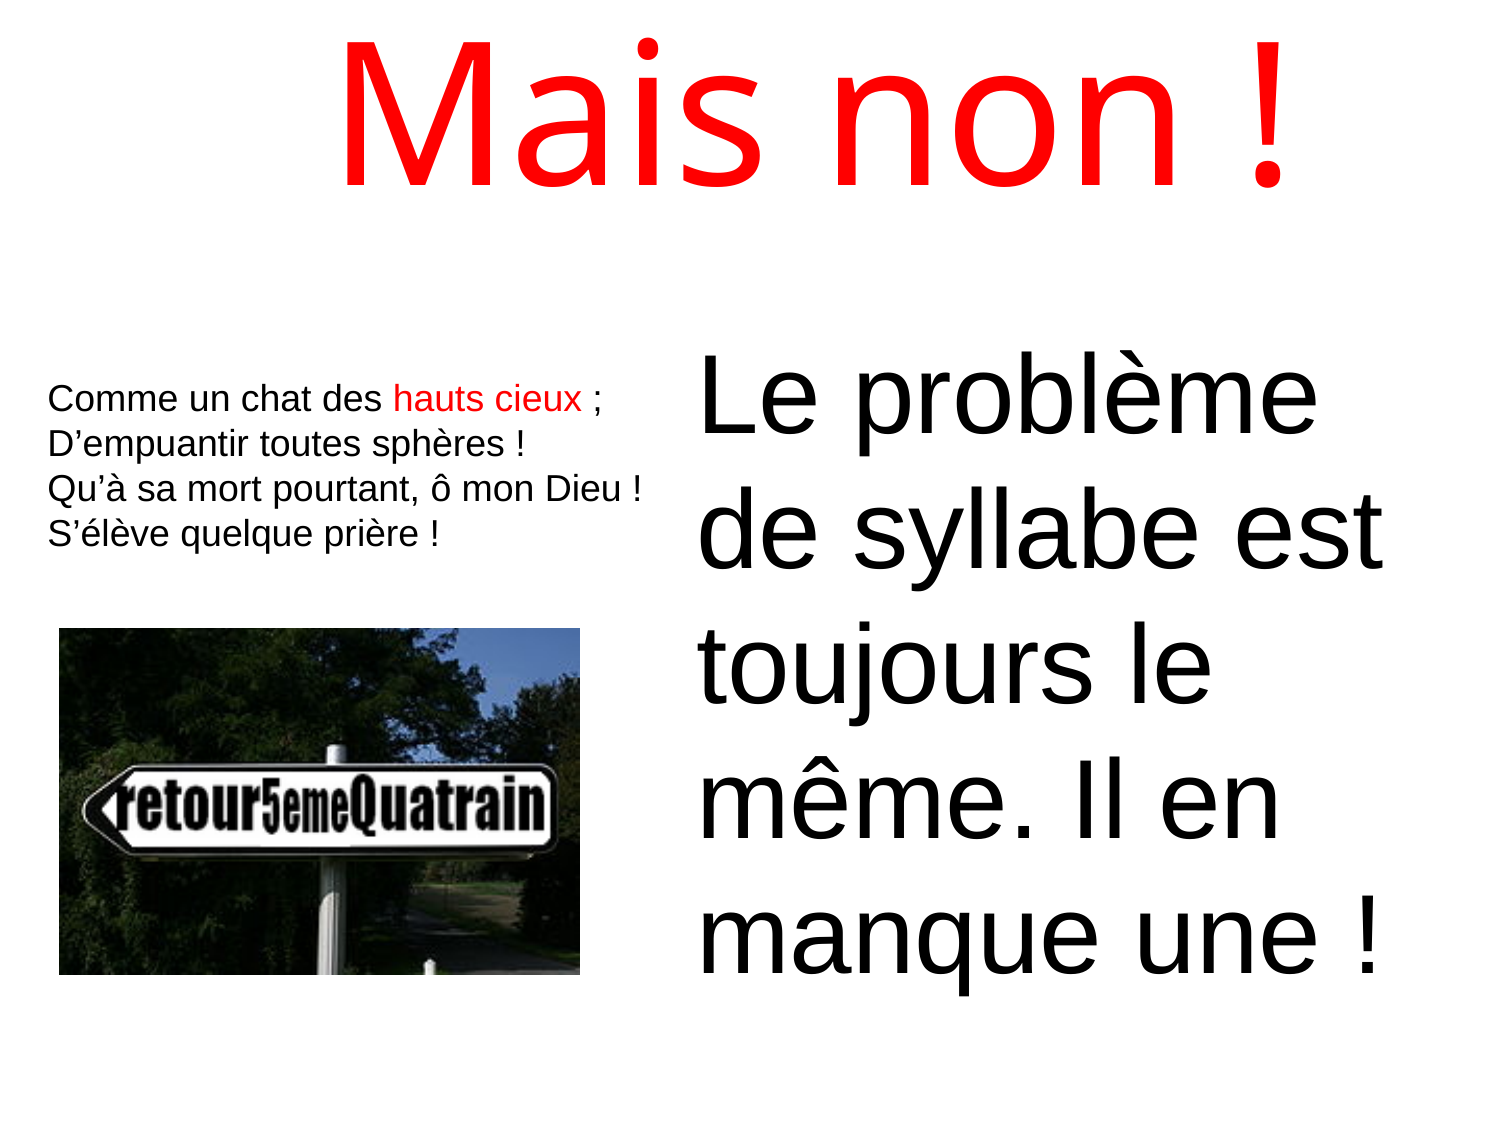

Mais non !
Le problème de syllabe est toujours le même. Il en manque une !
Comme un chat des hauts cieux ;
D’empuantir toutes sphères !
Qu’à sa mort pourtant, ô mon Dieu !
S’élève quelque prière !